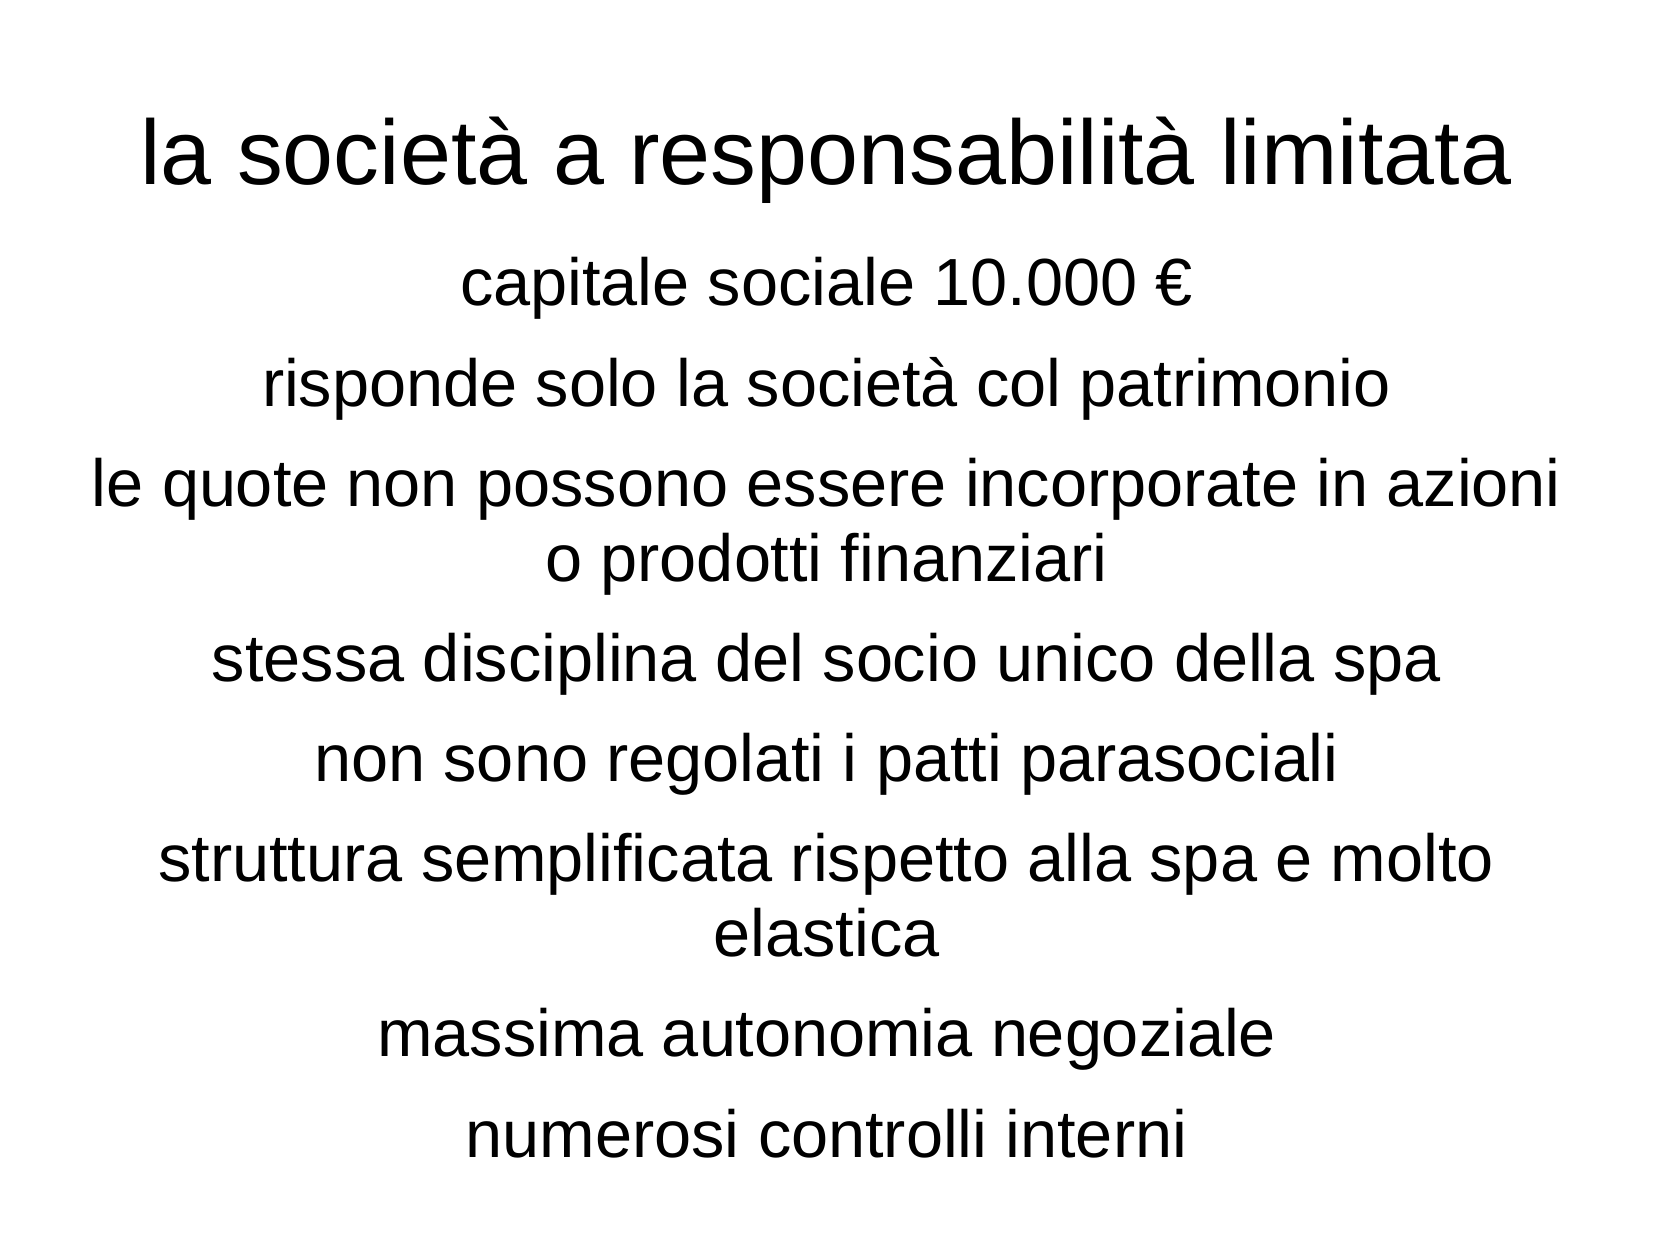

# la società a responsabilità limitata
capitale sociale 10.000 €
risponde solo la società col patrimonio
le quote non possono essere incorporate in azioni o prodotti finanziari
stessa disciplina del socio unico della spa
non sono regolati i patti parasociali
struttura semplificata rispetto alla spa e molto elastica
massima autonomia negoziale
numerosi controlli interni